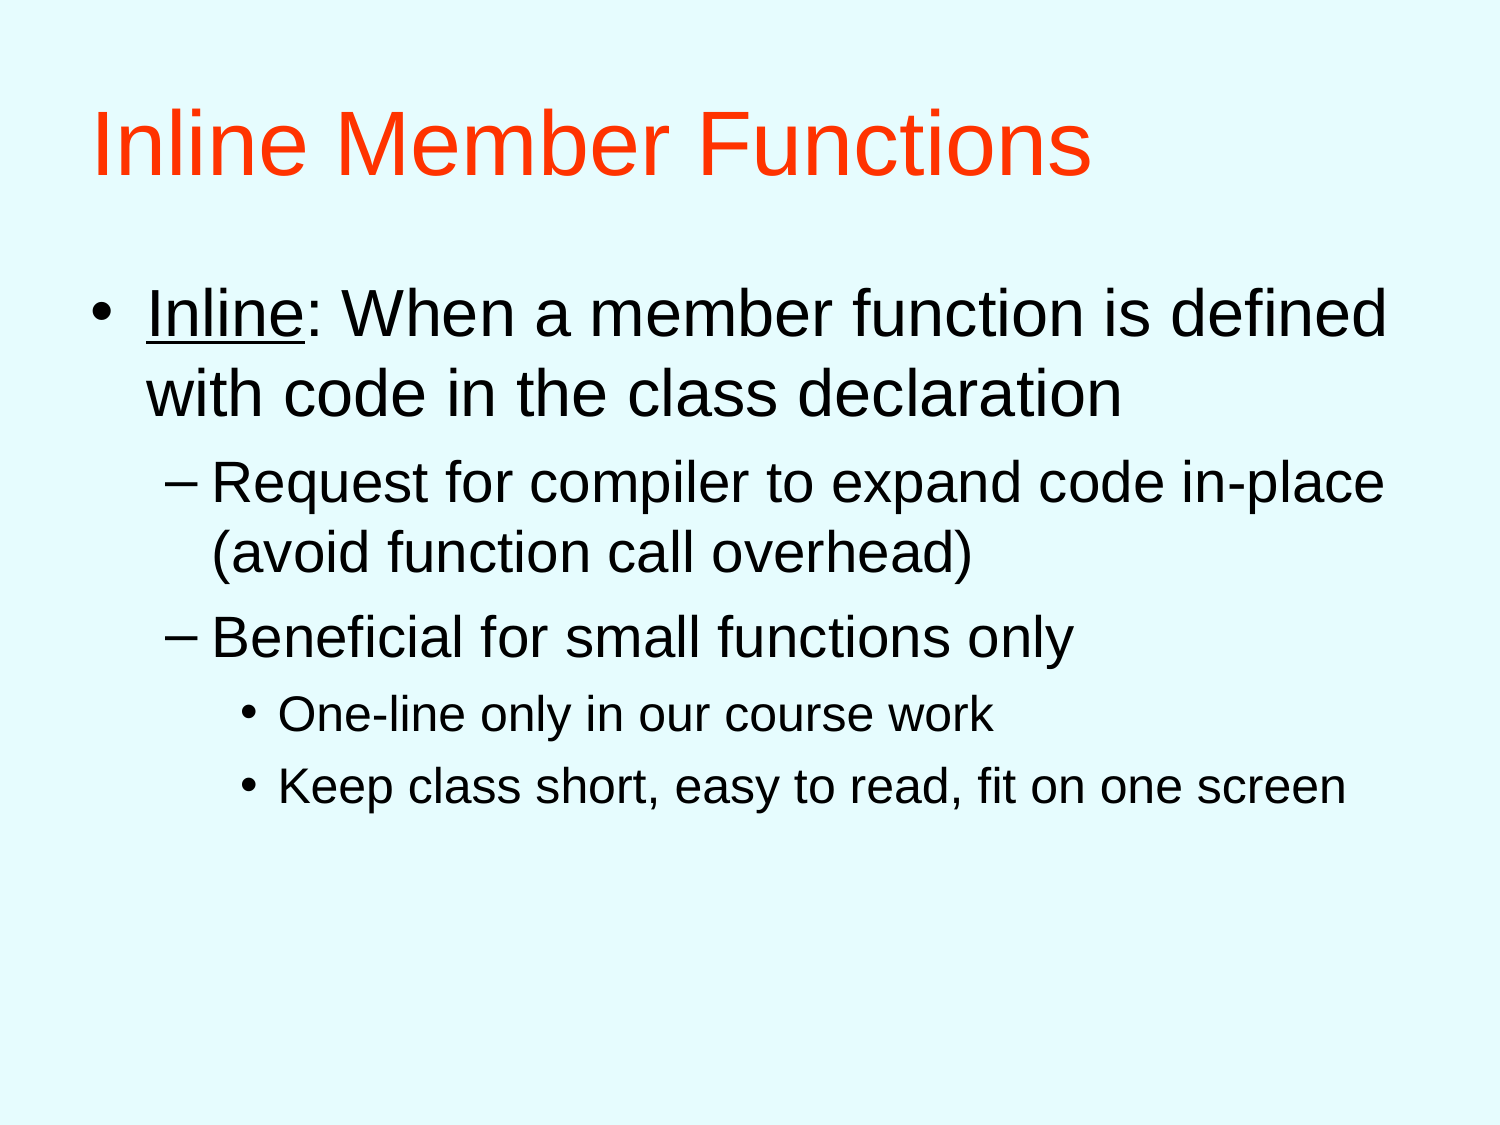

# Inline Member Functions
Inline: When a member function is defined with code in the class declaration
Request for compiler to expand code in-place (avoid function call overhead)
Beneficial for small functions only
One-line only in our course work
Keep class short, easy to read, fit on one screen